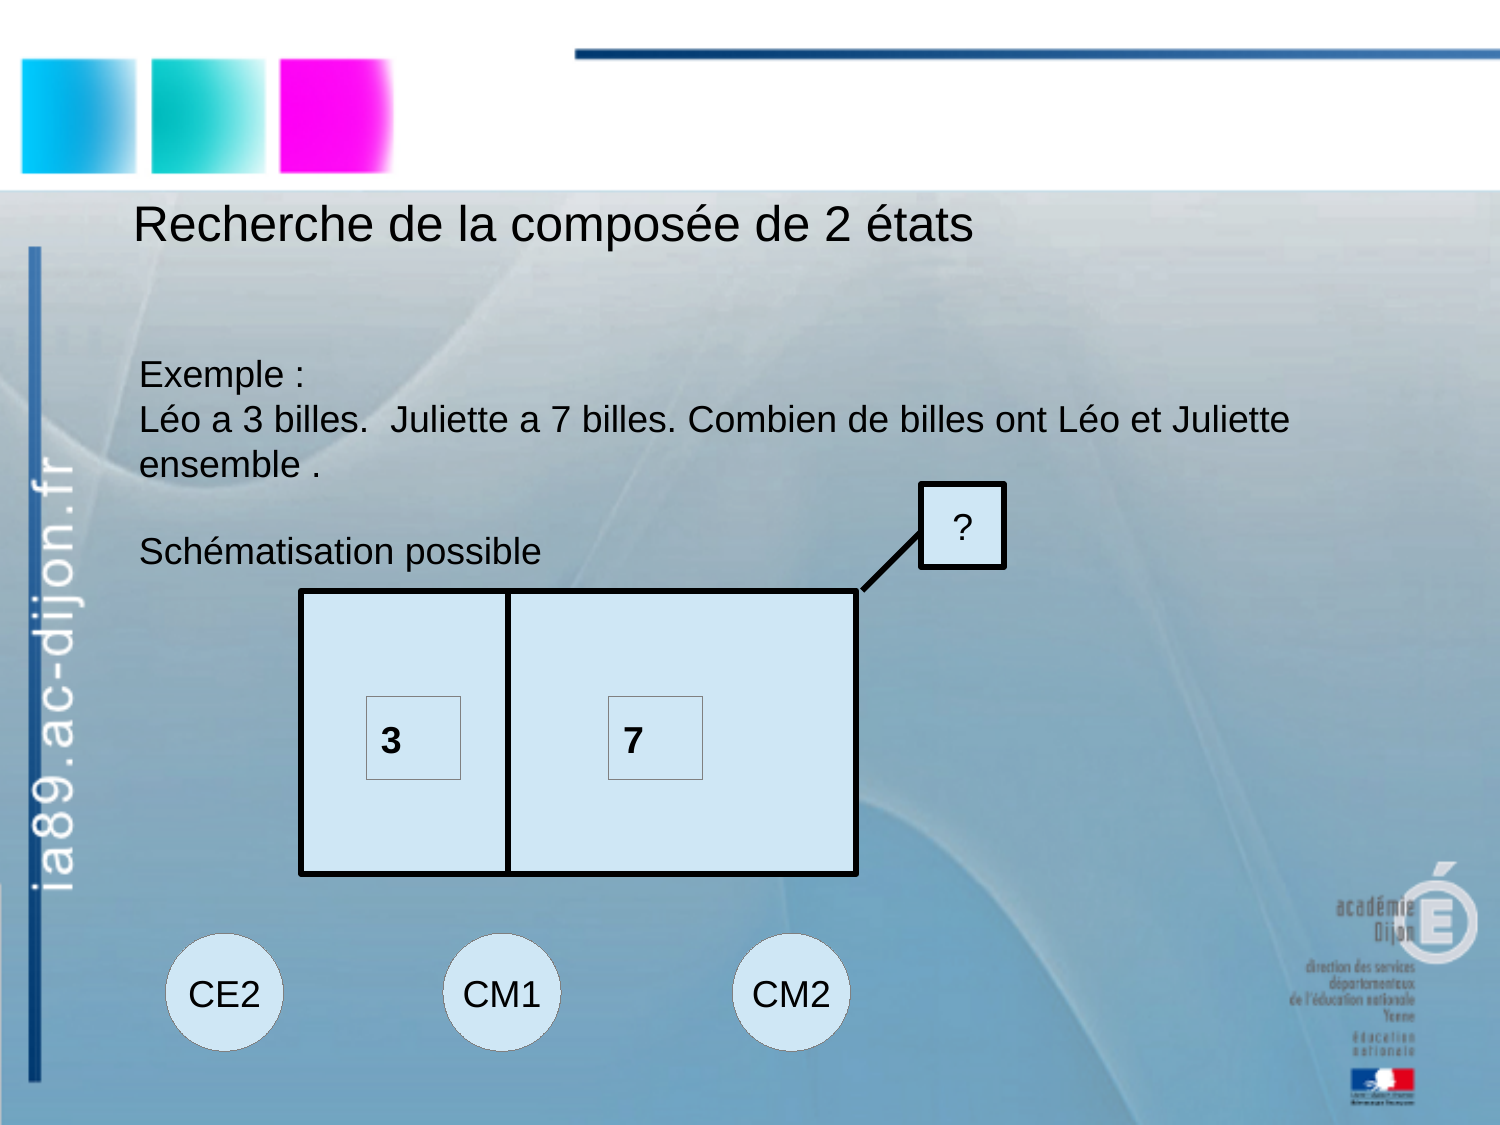

Recherche de la composée de 2 états
Exemple :
Léo a 3 billes. Juliette a 7 billes. Combien de billes ont Léo et Juliette ensemble .
?
Schématisation possible
3
7
CE2
CM1
CM2